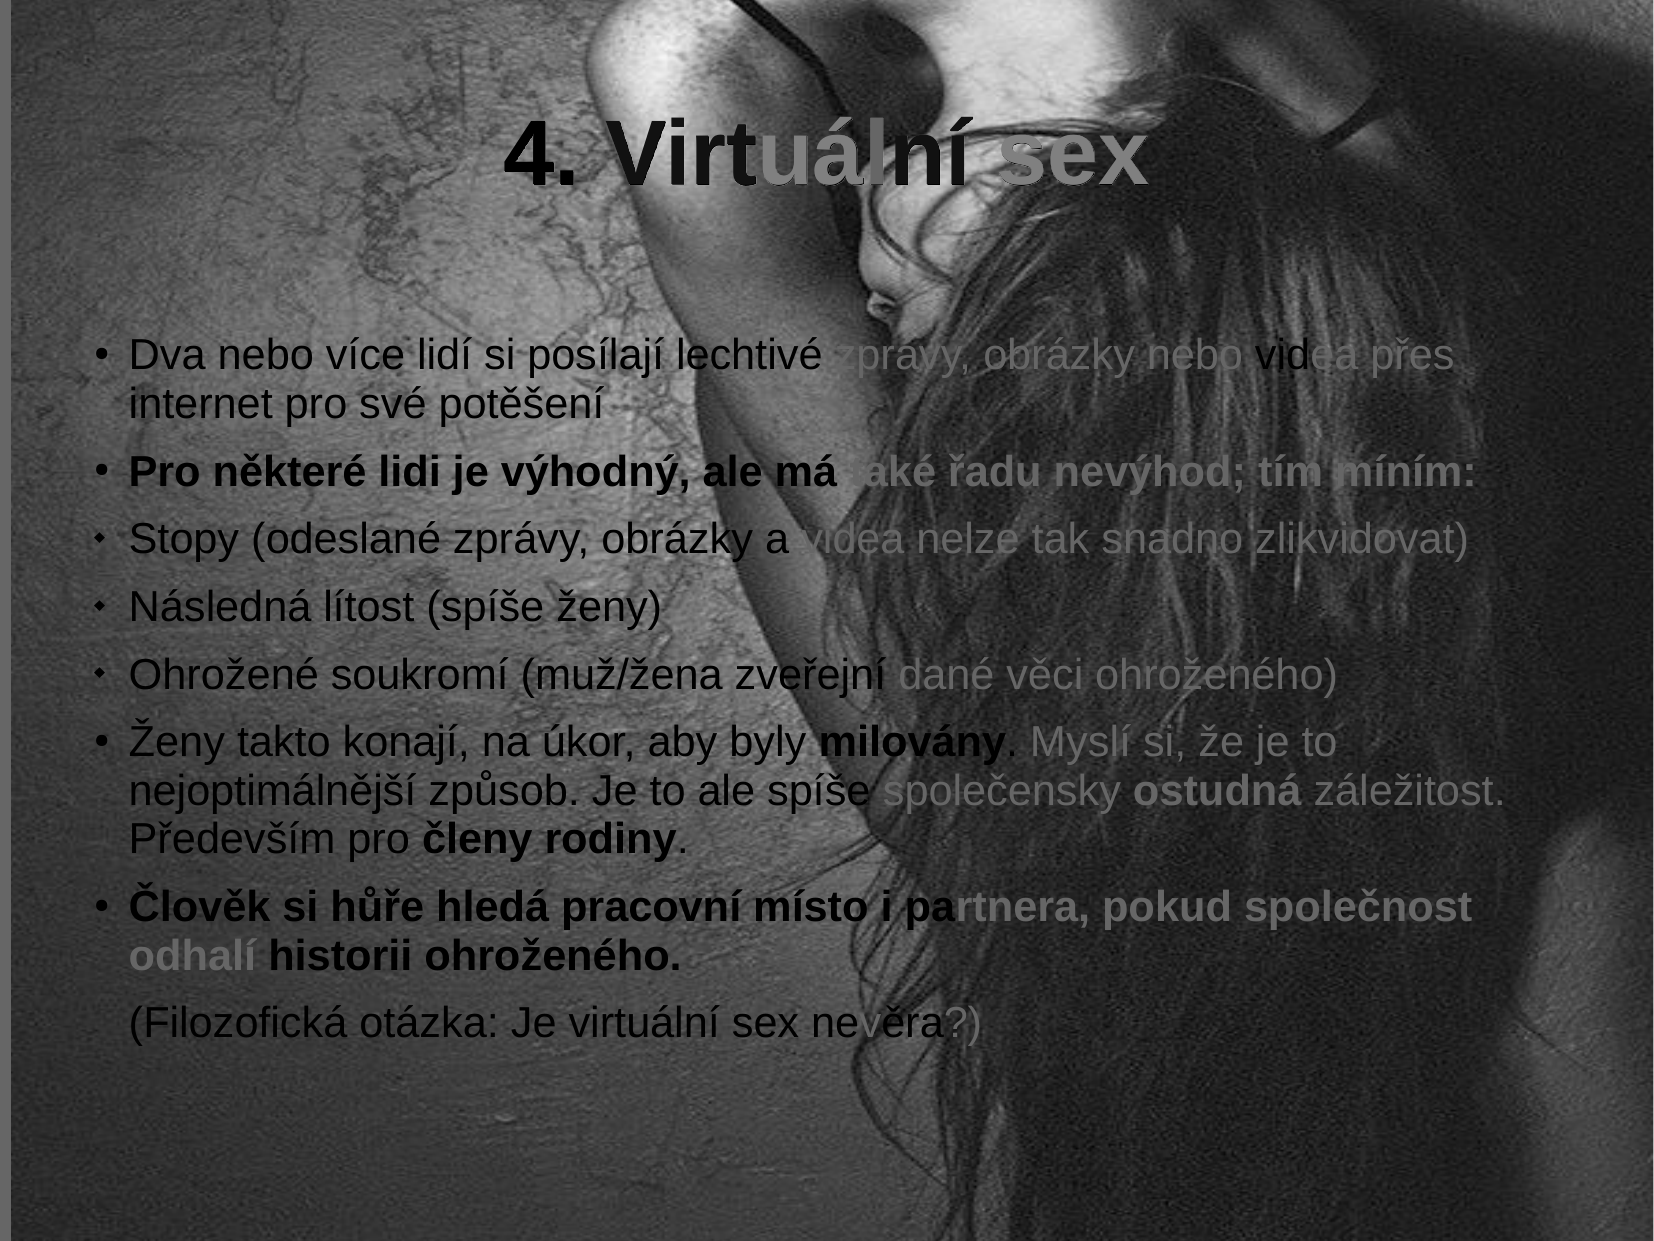

# 4. Virtuální sex
Dva nebo více lidí si posílají lechtivé zprávy, obrázky nebo videa přes internet pro své potěšení
Pro některé lidi je výhodný, ale má také řadu nevýhod; tím míním:
Stopy (odeslané zprávy, obrázky a videa nelze tak snadno zlikvidovat)
Následná lítost (spíše ženy)
Ohrožené soukromí (muž/žena zveřejní dané věci ohroženého)
Ženy takto konají, na úkor, aby byly milovány. Myslí si, že je to nejoptimálnější způsob. Je to ale spíše společensky ostudná záležitost. Především pro členy rodiny.
Člověk si hůře hledá pracovní místo i partnera, pokud společnost odhalí historii ohroženého.
(Filozofická otázka: Je virtuální sex nevěra?)